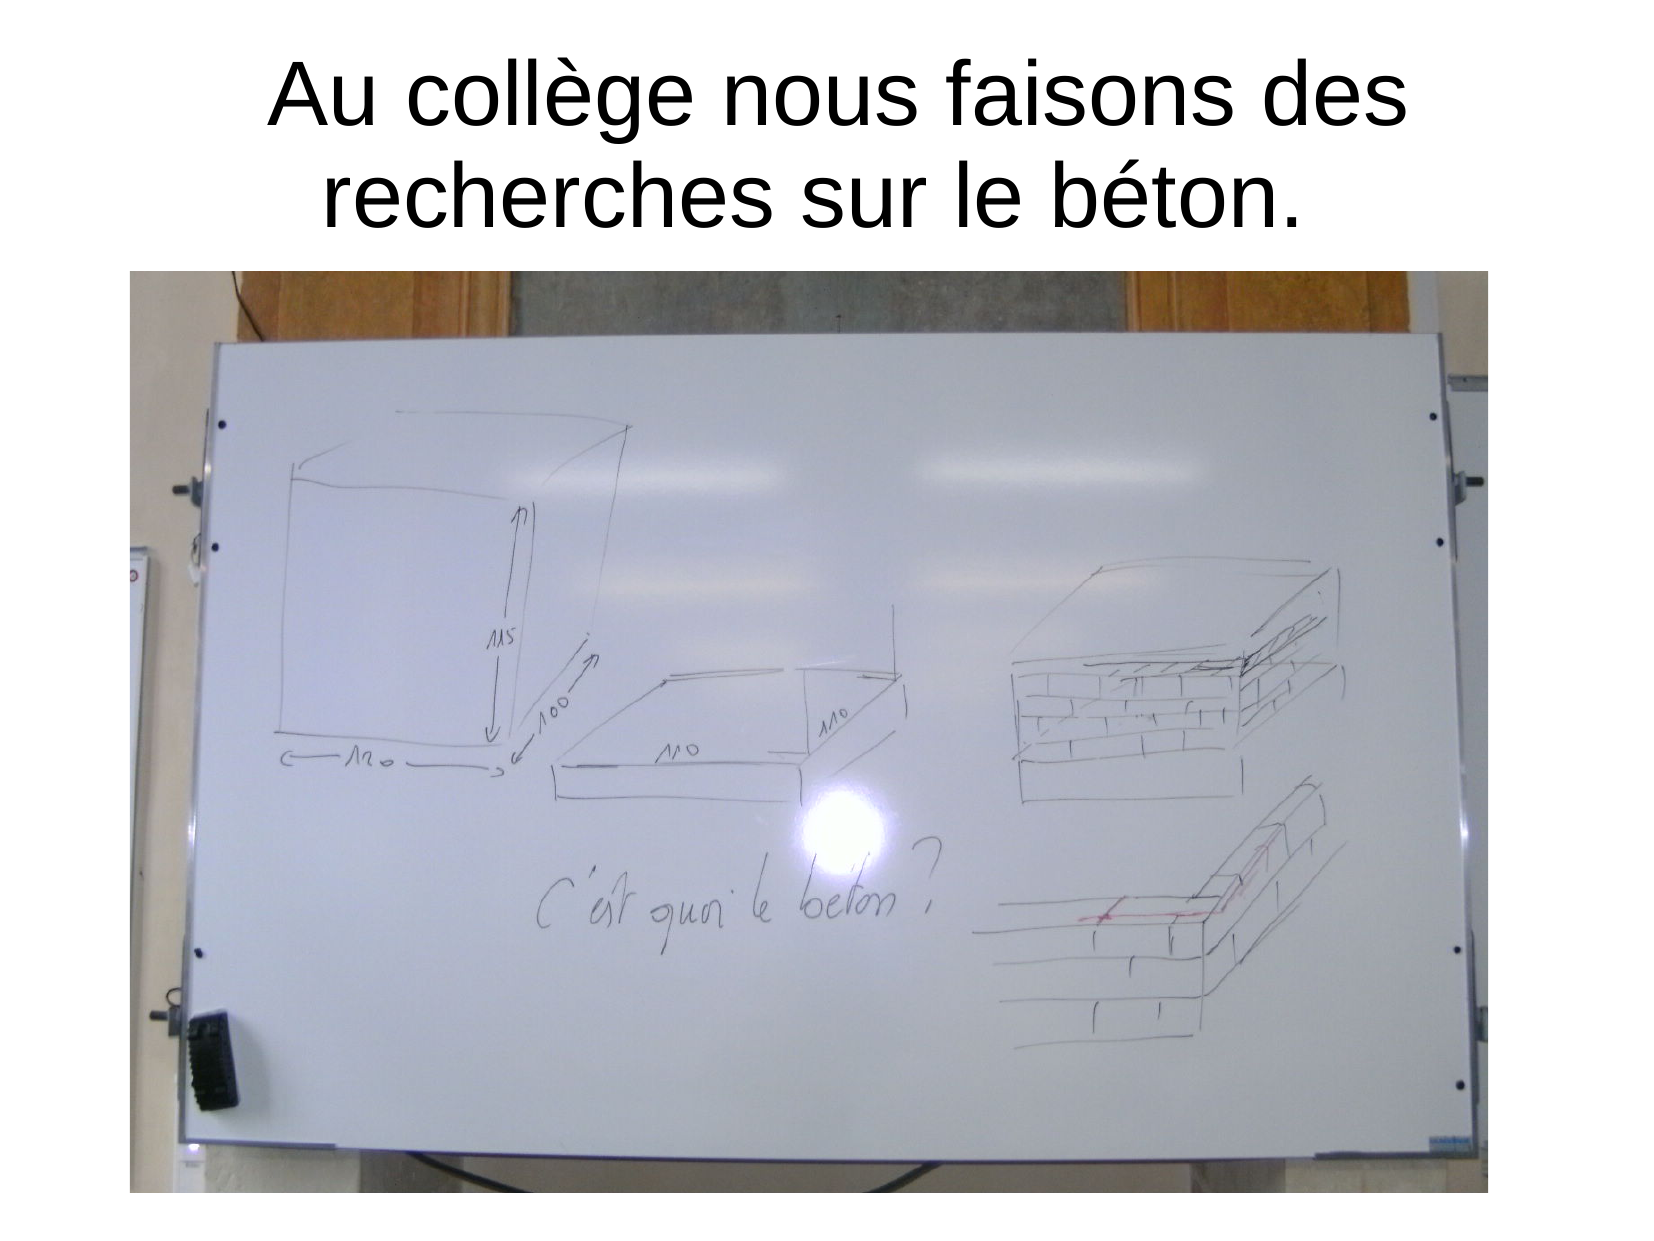

# Au collège nous faisons des recherches sur le béton.